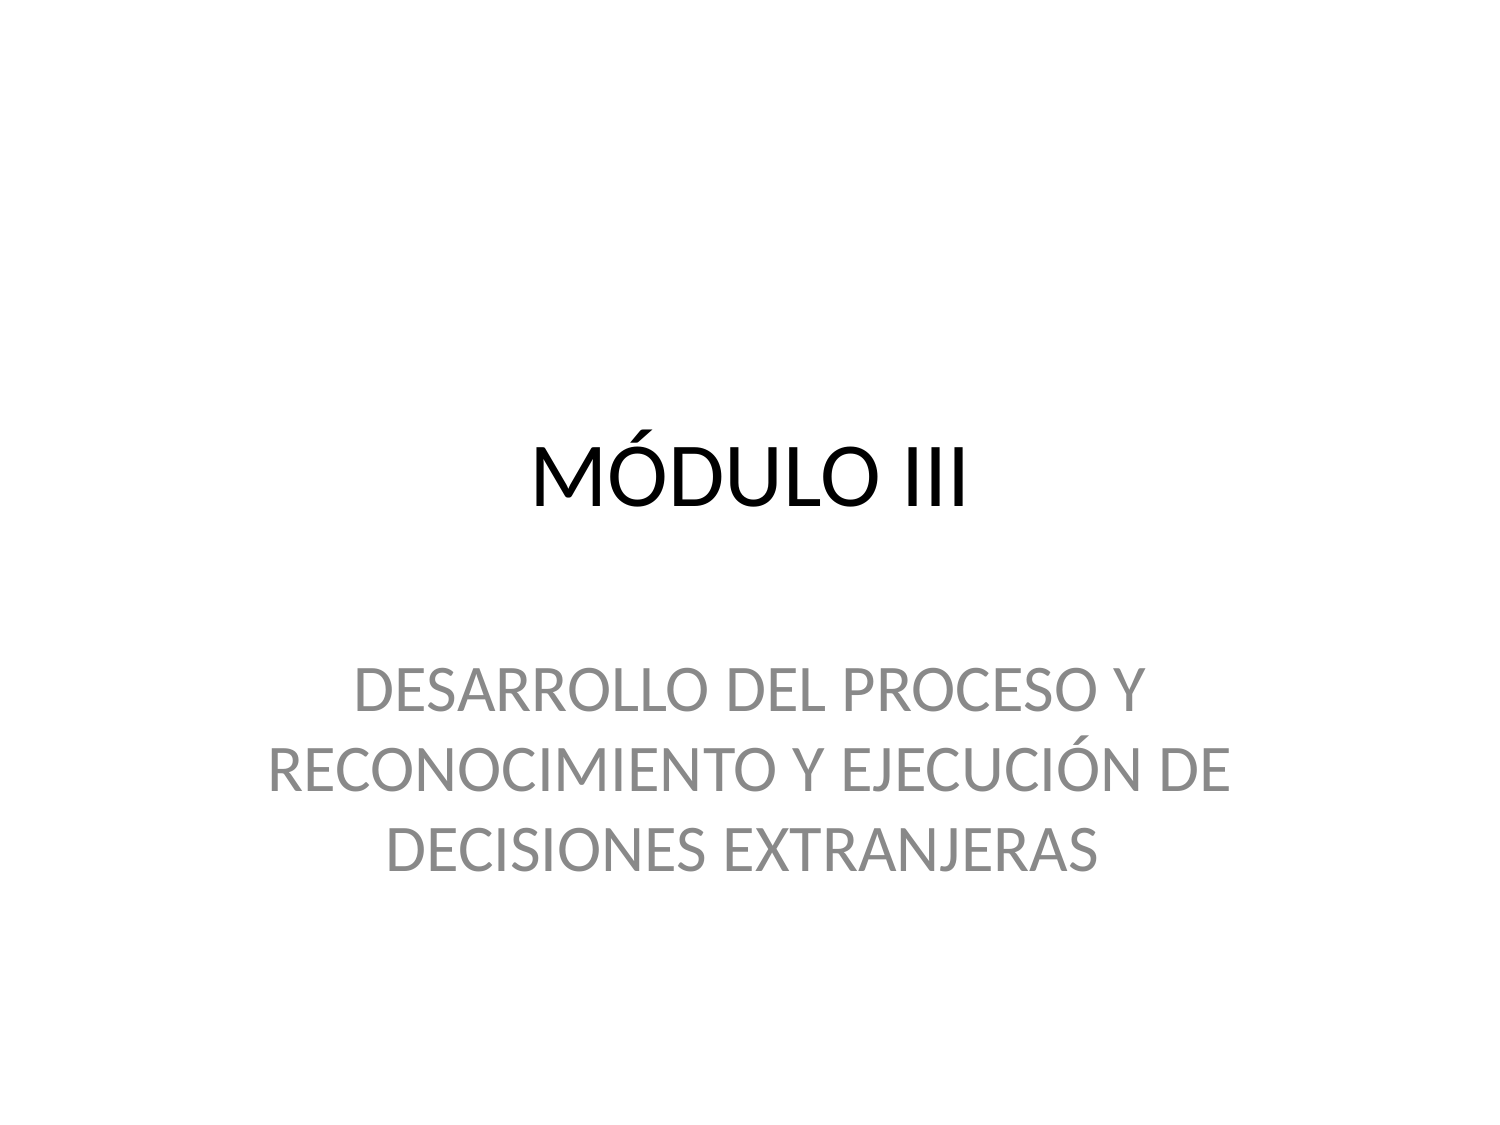

# MÓDULO III
DESARROLLO DEL PROCESO Y RECONOCIMIENTO Y EJECUCIÓN DE DECISIONES EXTRANJERAS